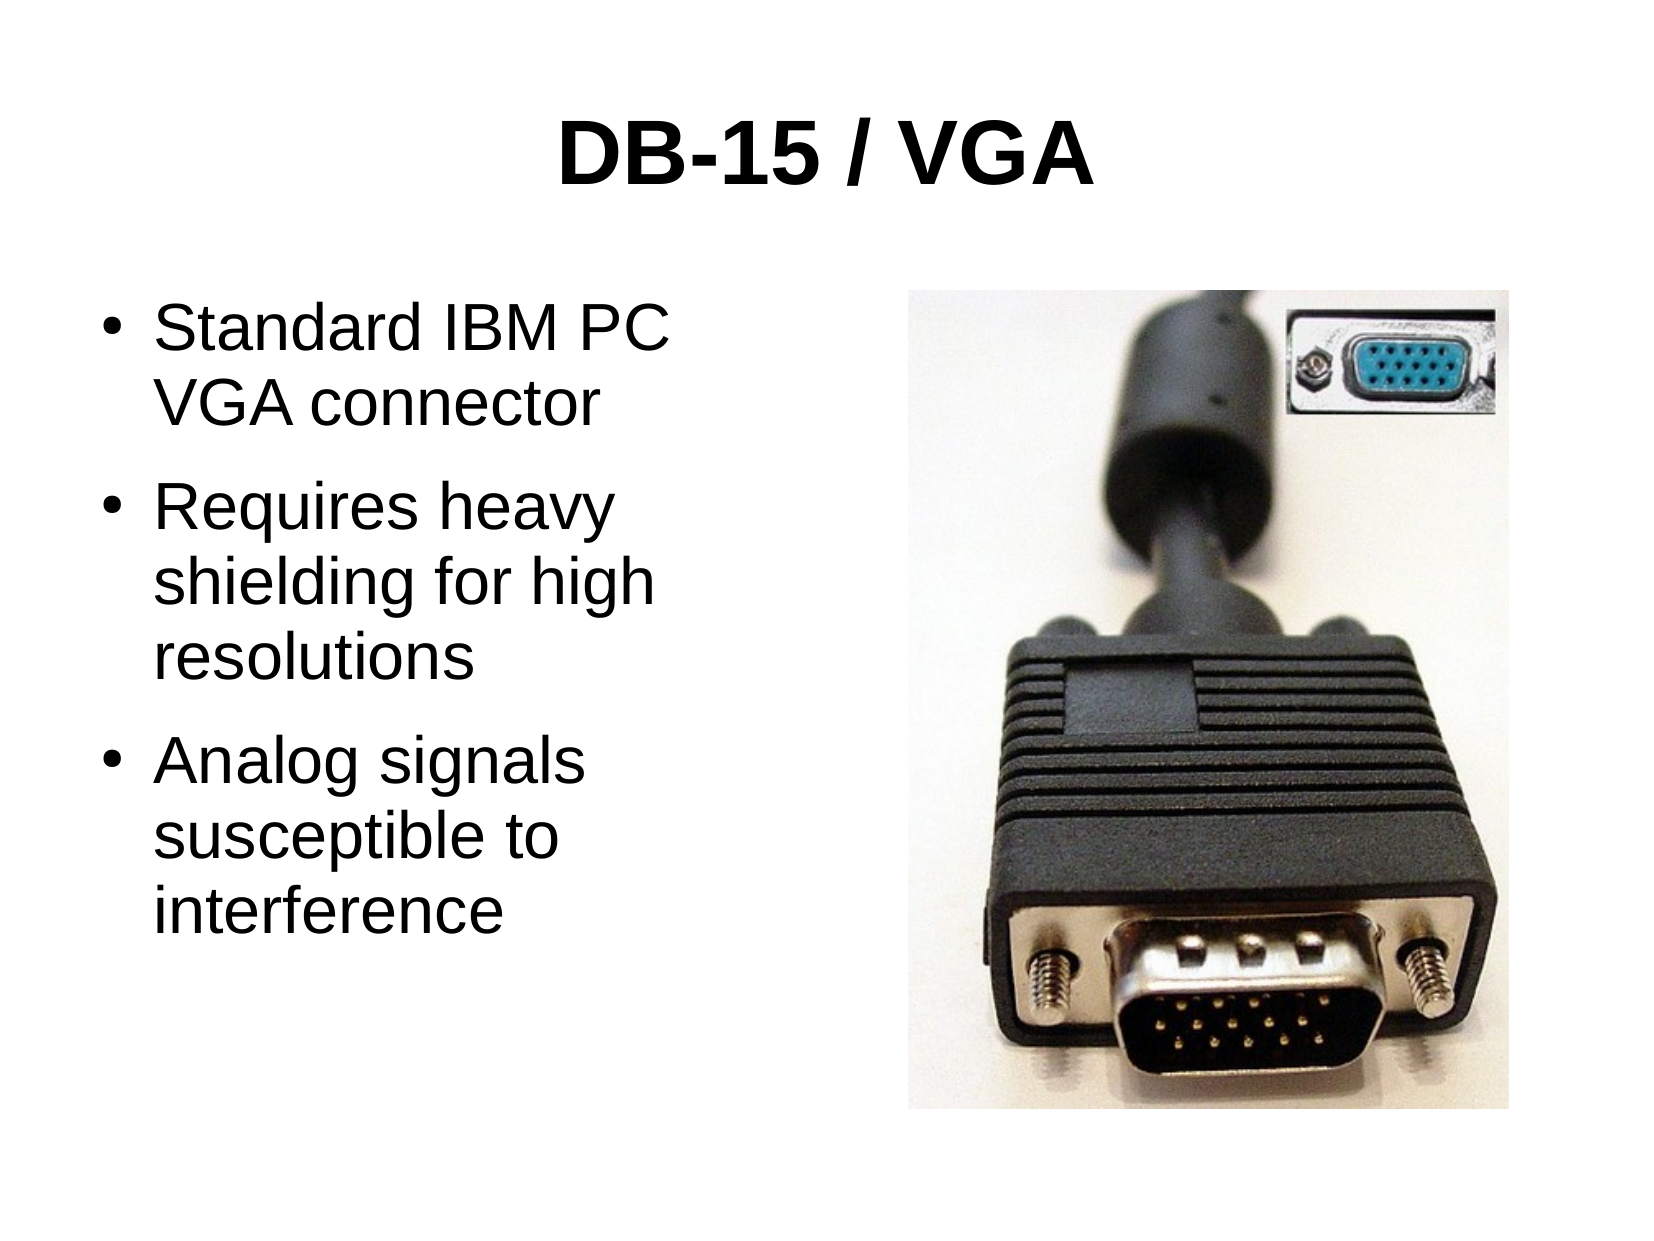

# DB-15 / VGA
Standard IBM PC VGA connector
Requires heavy shielding for high resolutions
Analog signals susceptible to interference